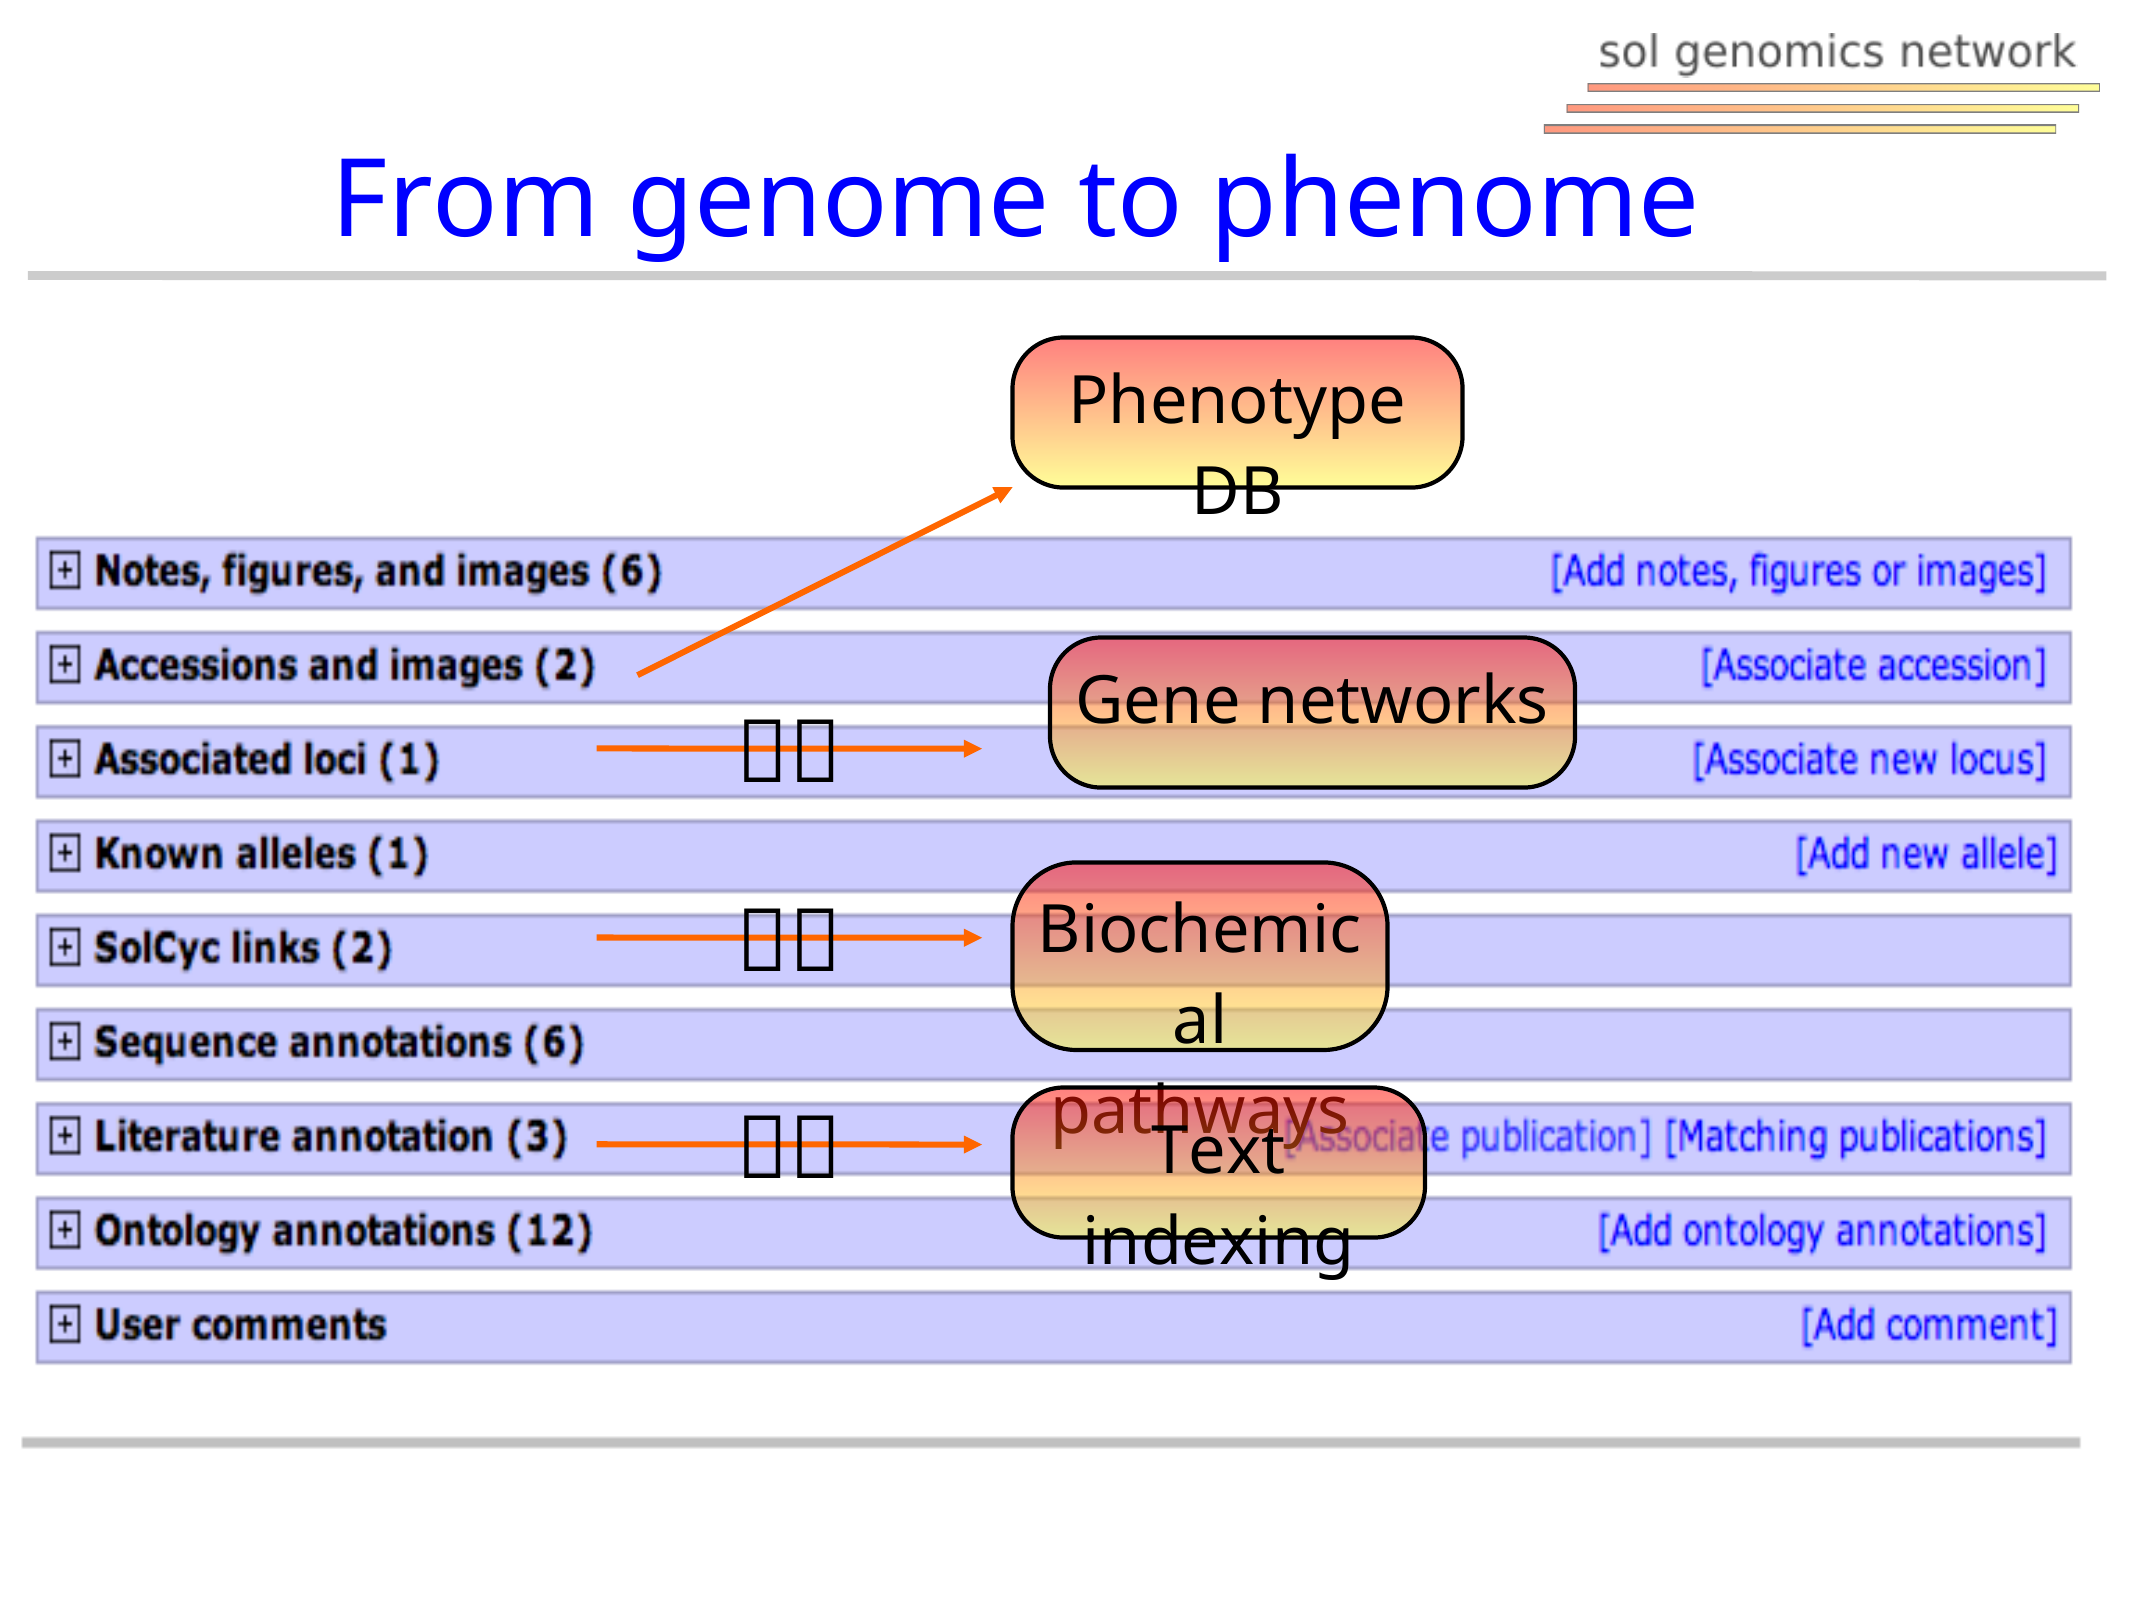

From genome to phenome
Phenotype DB
Gene networks
￧￧
Biochemical pathways
￧￧
￧￧
Text indexing